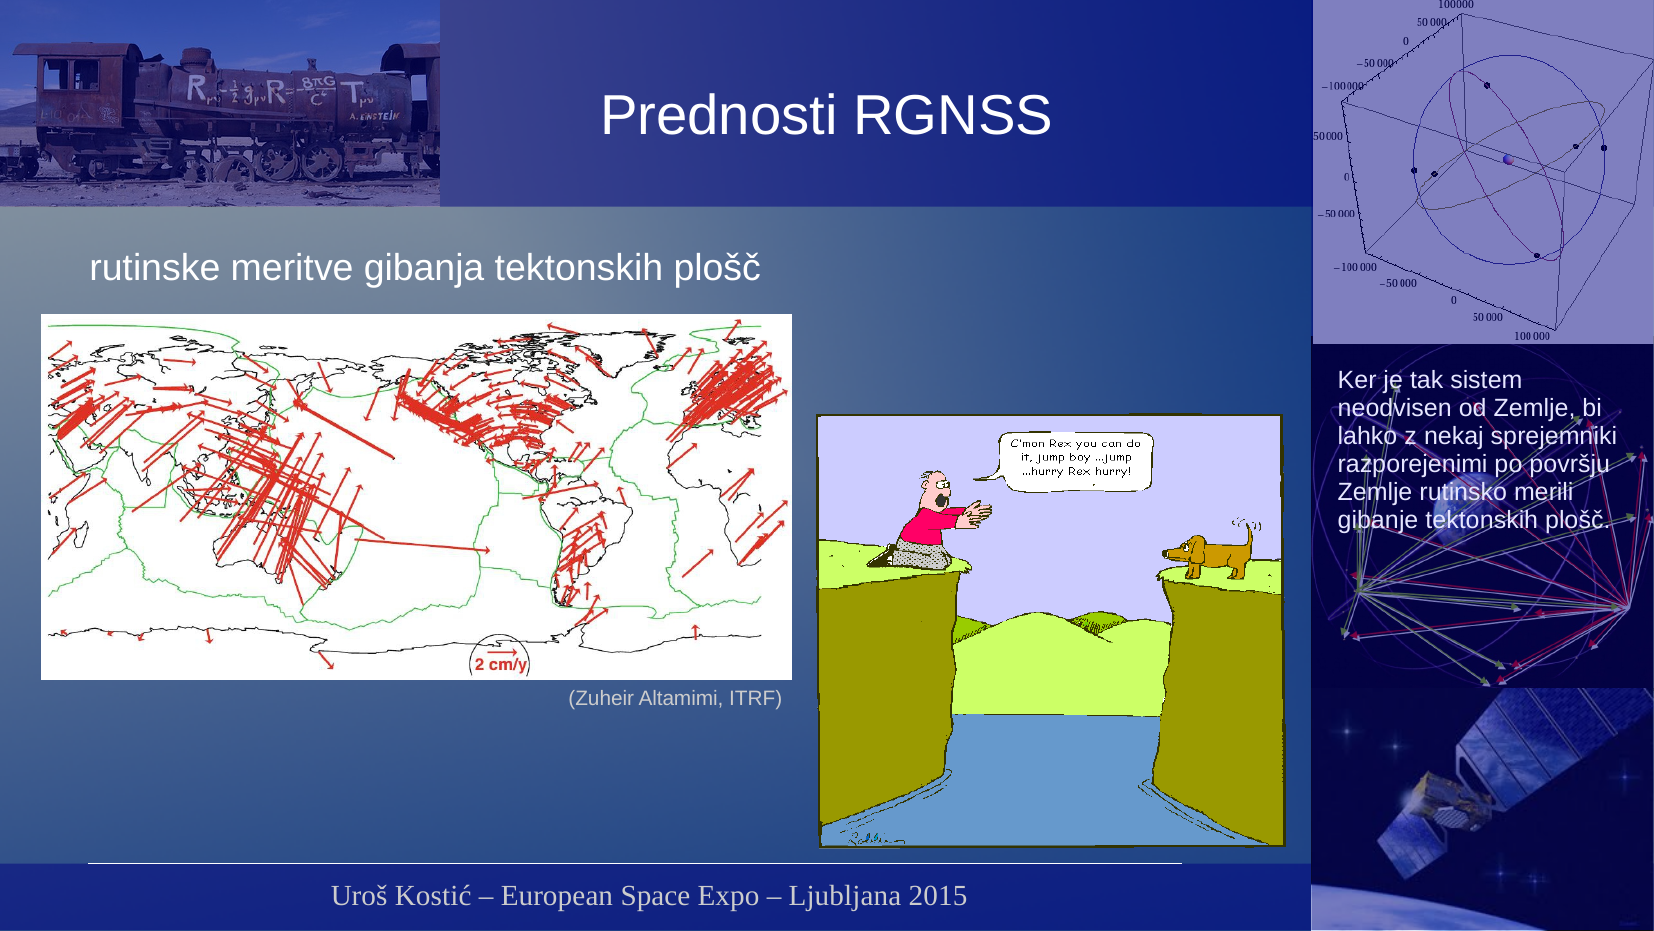

# Prednosti RGNSS
rutinske meritve gibanja tektonskih plošč
Ker je tak sistem neodvisen od Zemlje, bi lahko z nekaj sprejemniki razporejenimi po površju Zemlje rutinsko merili gibanje tektonskih plošč.
(Zuheir Altamimi, ITRF)